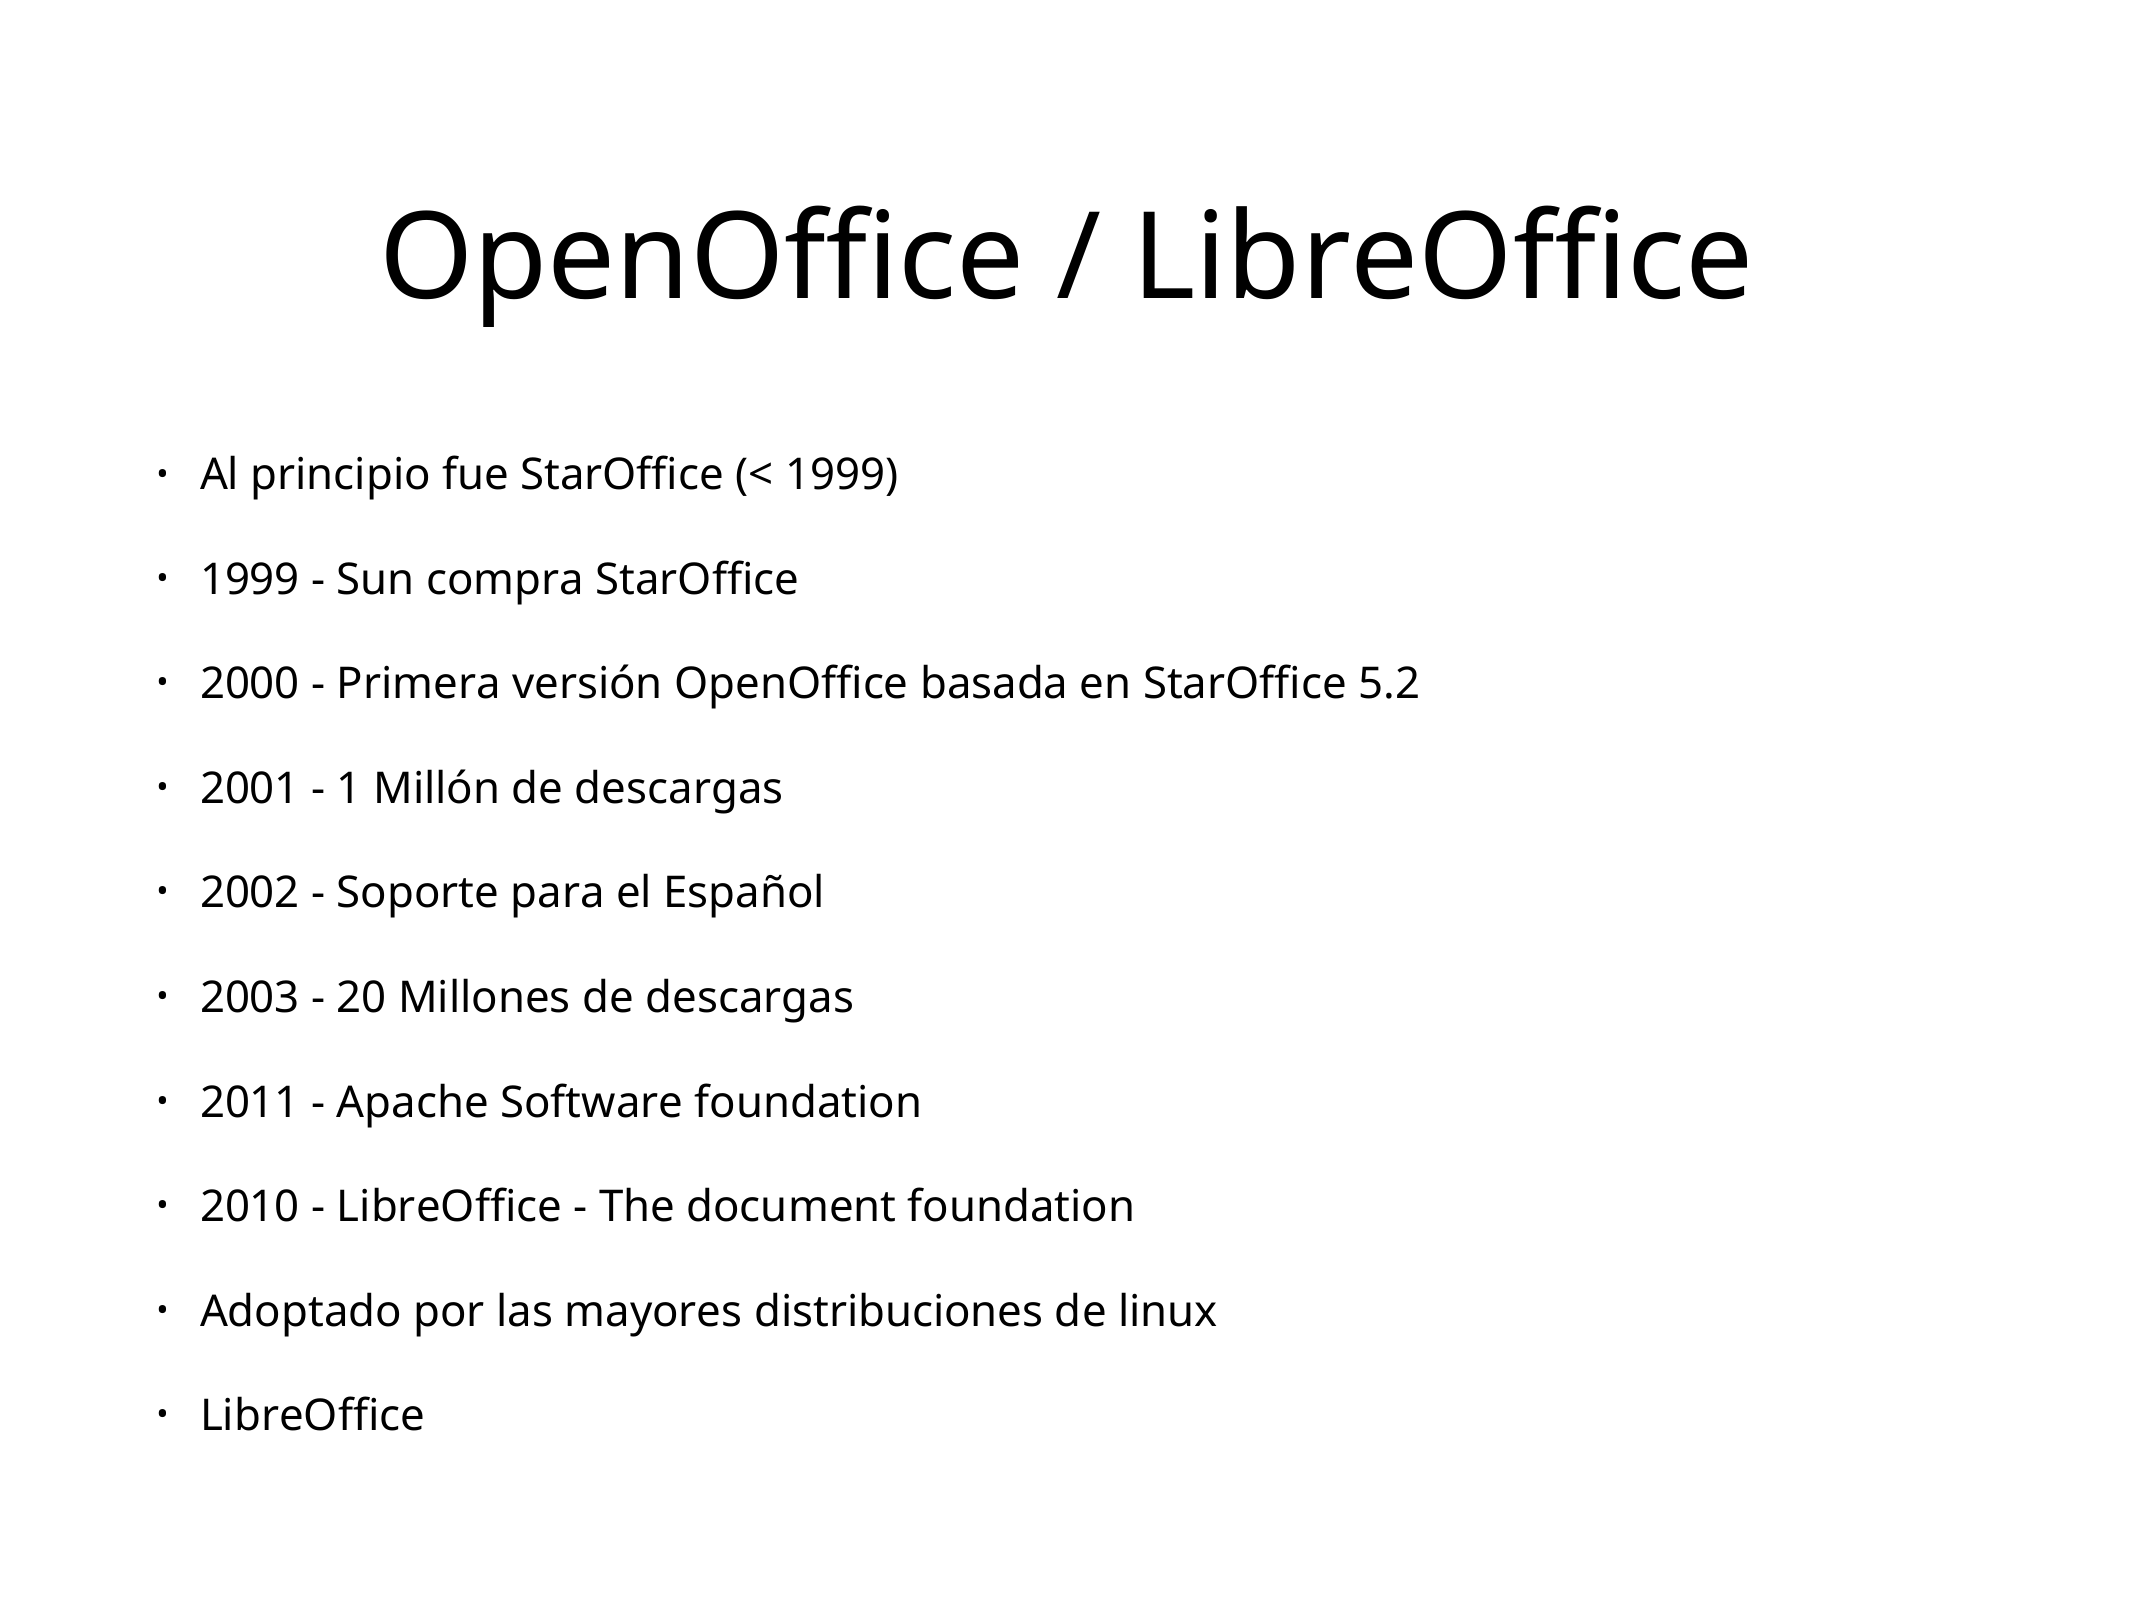

# OpenOffice / LibreOffice
Al principio fue StarOffice (< 1999)
1999 - Sun compra StarOffice
2000 - Primera versión OpenOffice basada en StarOffice 5.2
2001 - 1 Millón de descargas
2002 - Soporte para el Español
2003 - 20 Millones de descargas
2011 - Apache Software foundation
2010 - LibreOffice - The document foundation
Adoptado por las mayores distribuciones de linux
LibreOffice